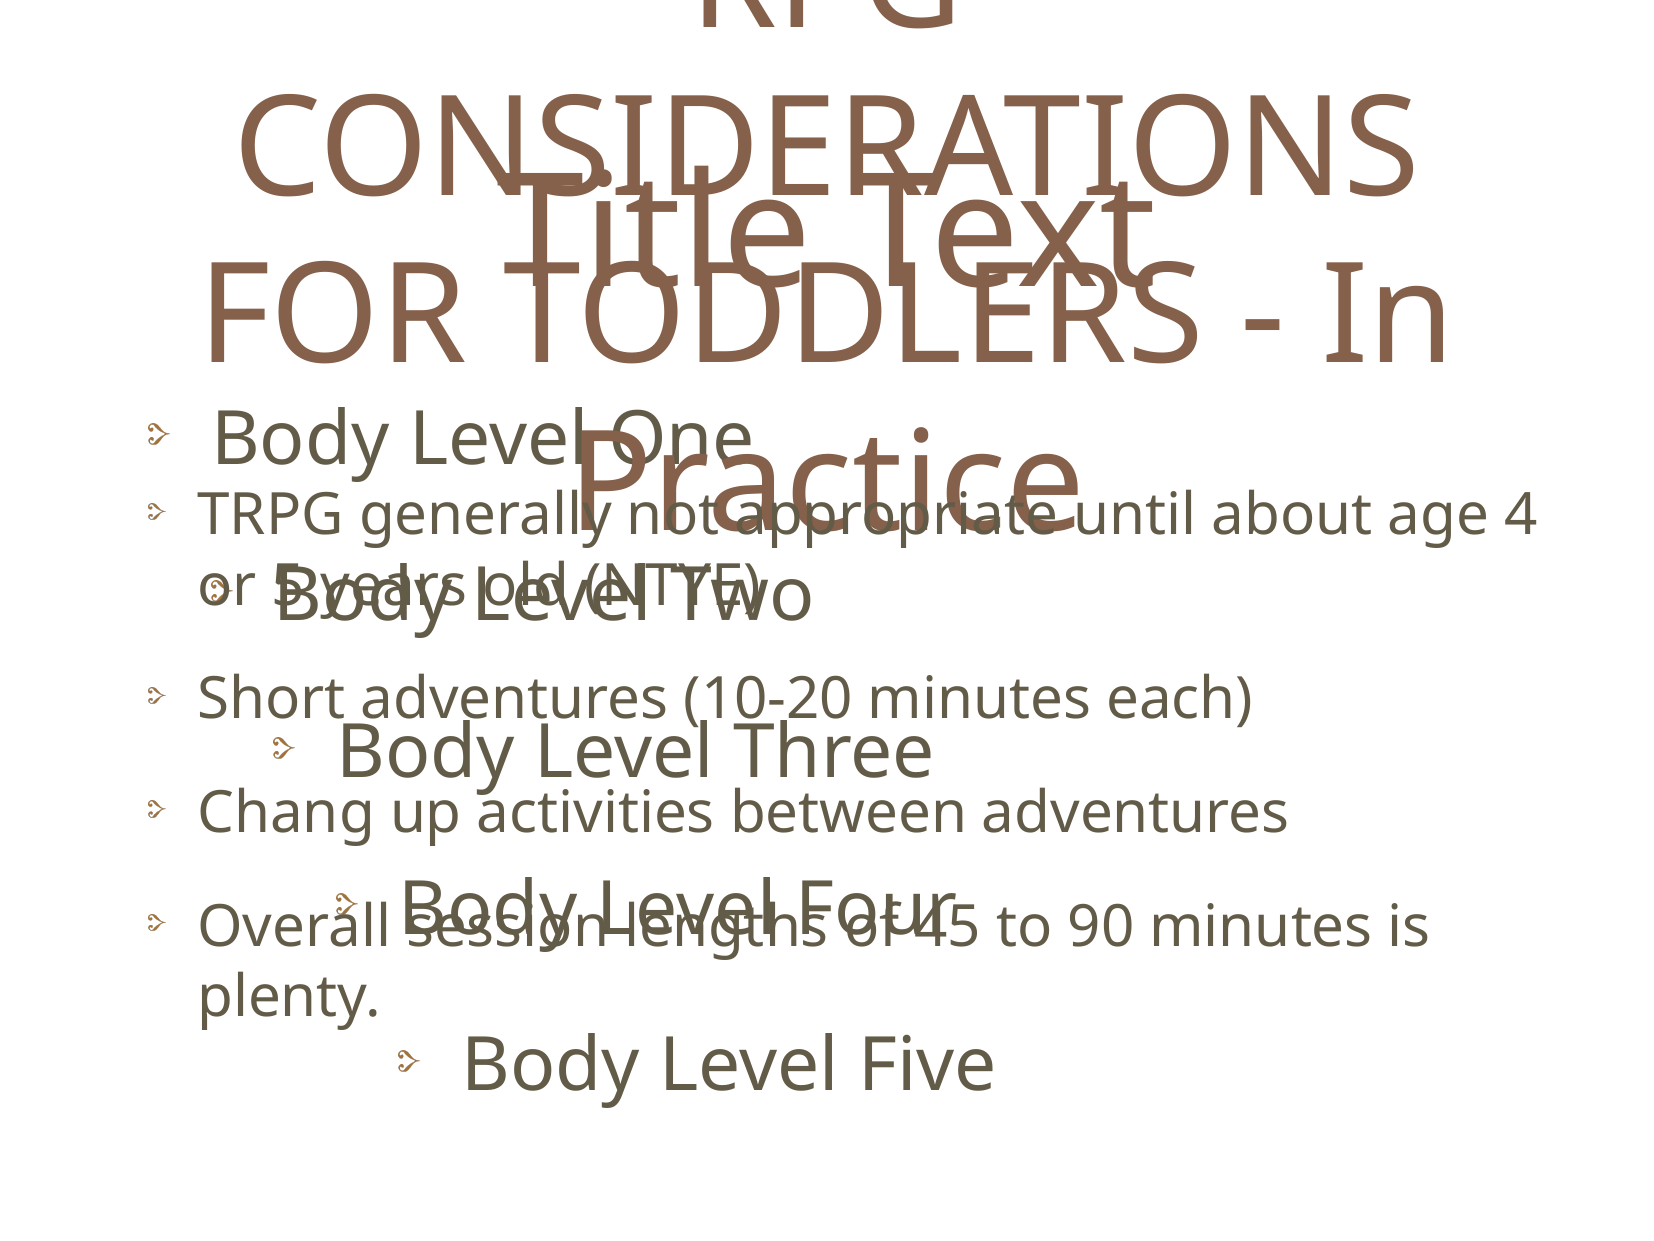

# RPG CONSIDERATIONS FOR TODDLERS - In Practice
TRPG generally not appropriate until about age 4 or 5 years old (NTYE)
Short adventures (10-20 minutes each)
Chang up activities between adventures
Overall session lengths of 45 to 90 minutes is plenty.